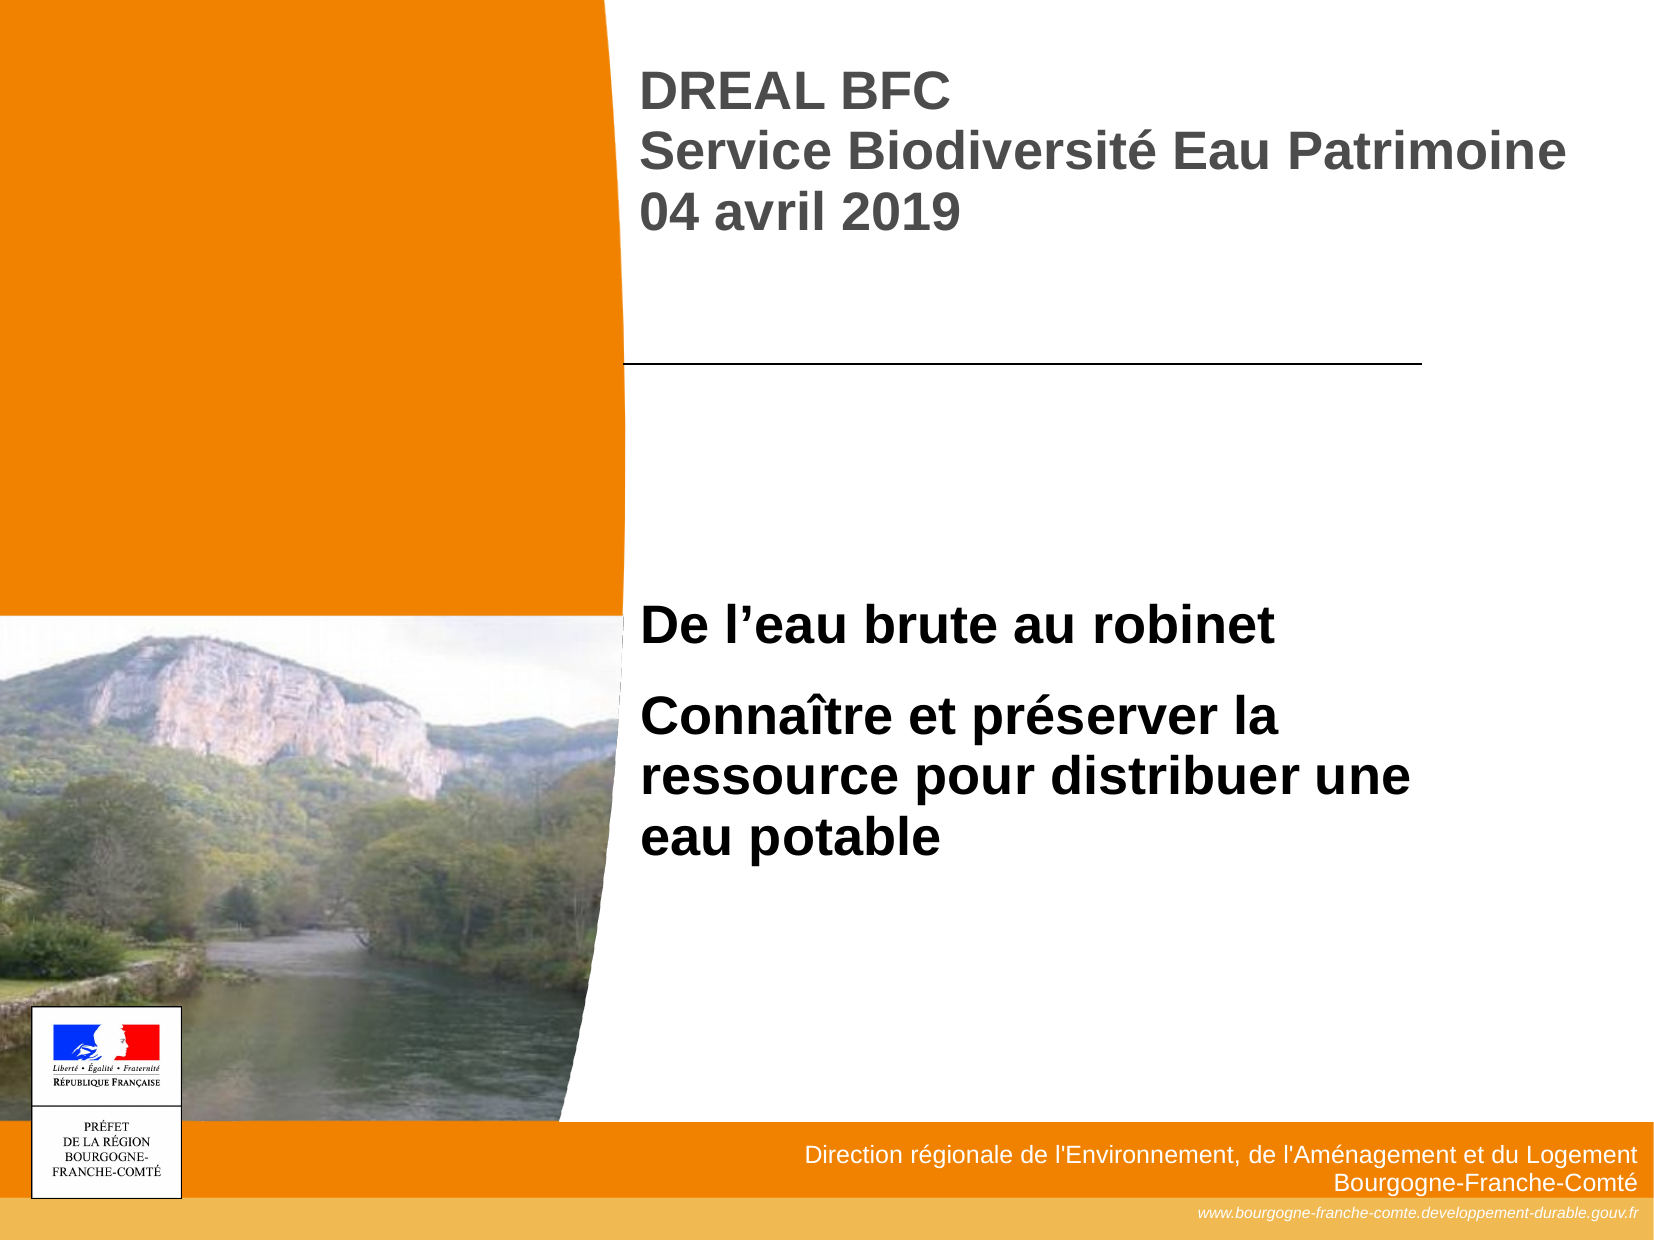

# DREAL BFC Service Biodiversité Eau Patrimoine 04 avril 2019
De l’eau brute au robinet
Connaître et préserver la ressource pour distribuer une eau potable